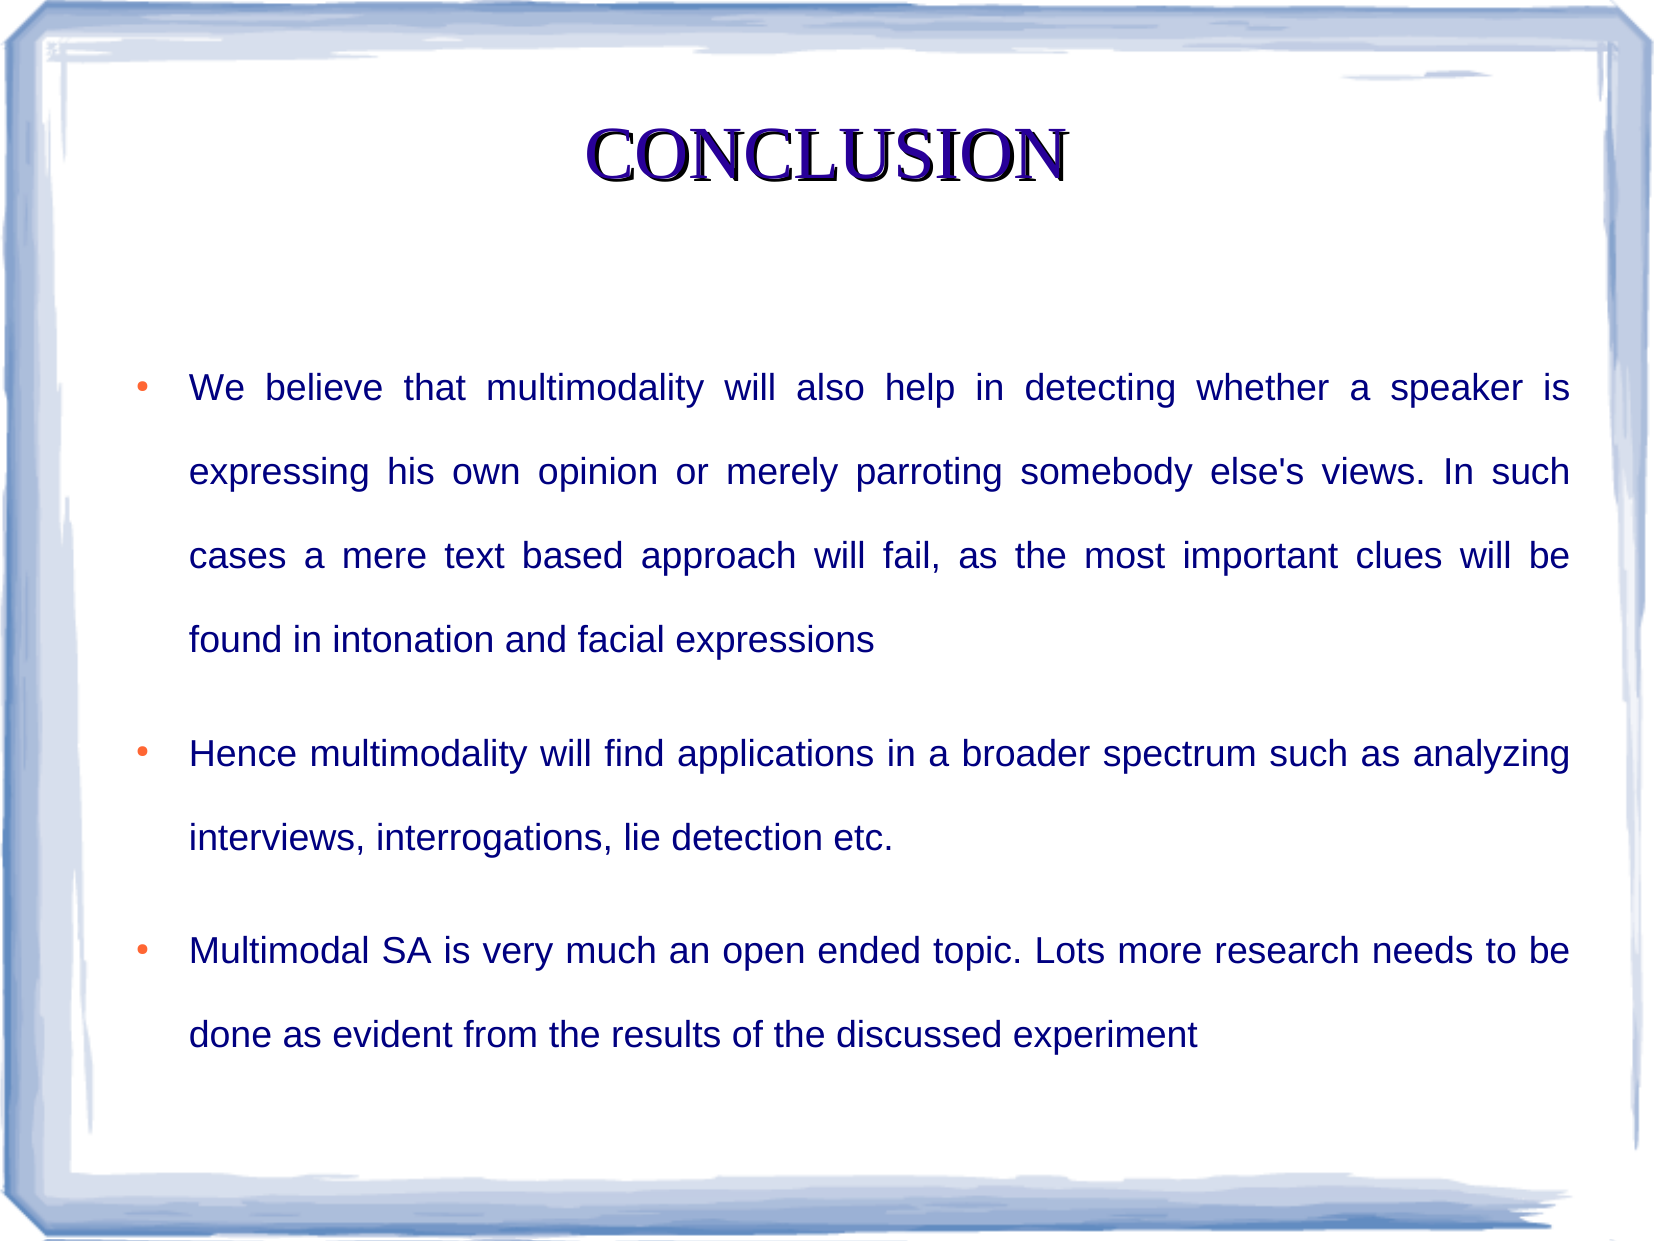

# CONCLUSION
We believe that multimodality will also help in detecting whether a speaker is expressing his own opinion or merely parroting somebody else's views. In such cases a mere text based approach will fail, as the most important clues will be found in intonation and facial expressions
Hence multimodality will find applications in a broader spectrum such as analyzing interviews, interrogations, lie detection etc.
Multimodal SA is very much an open ended topic. Lots more research needs to be done as evident from the results of the discussed experiment